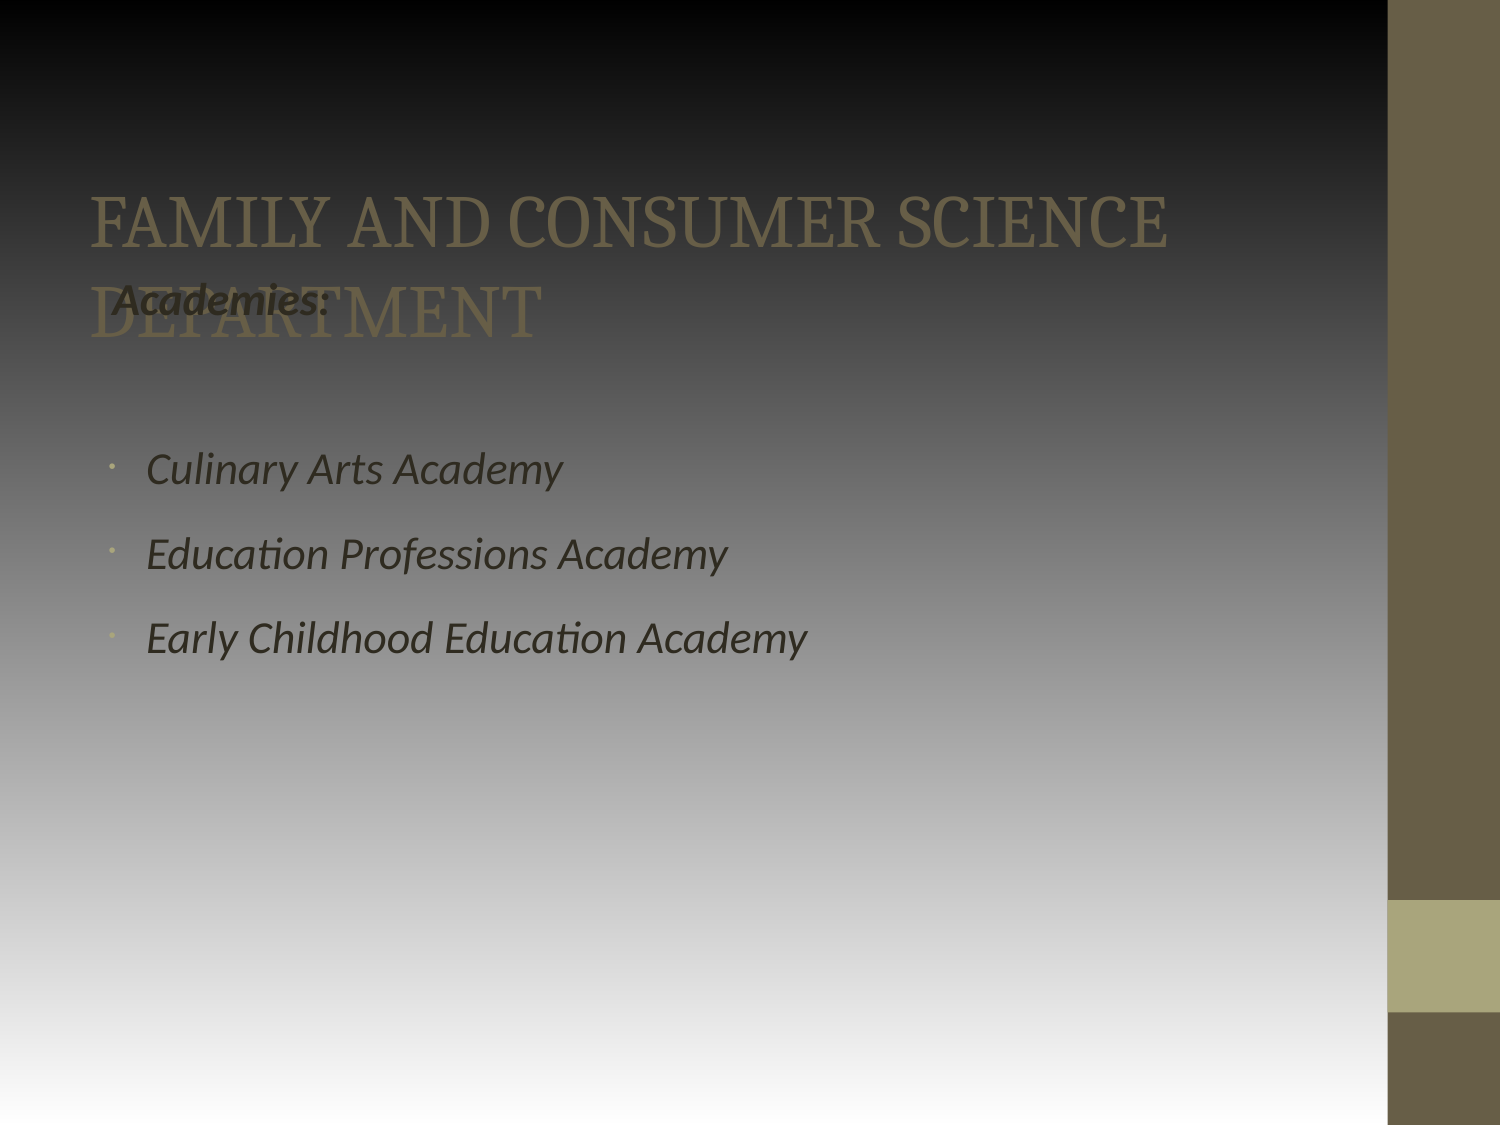

# FAMILY AND CONSUMER SCIENCE DEPARTMENT
Academies:
Culinary Arts Academy
Education Professions Academy
Early Childhood Education Academy